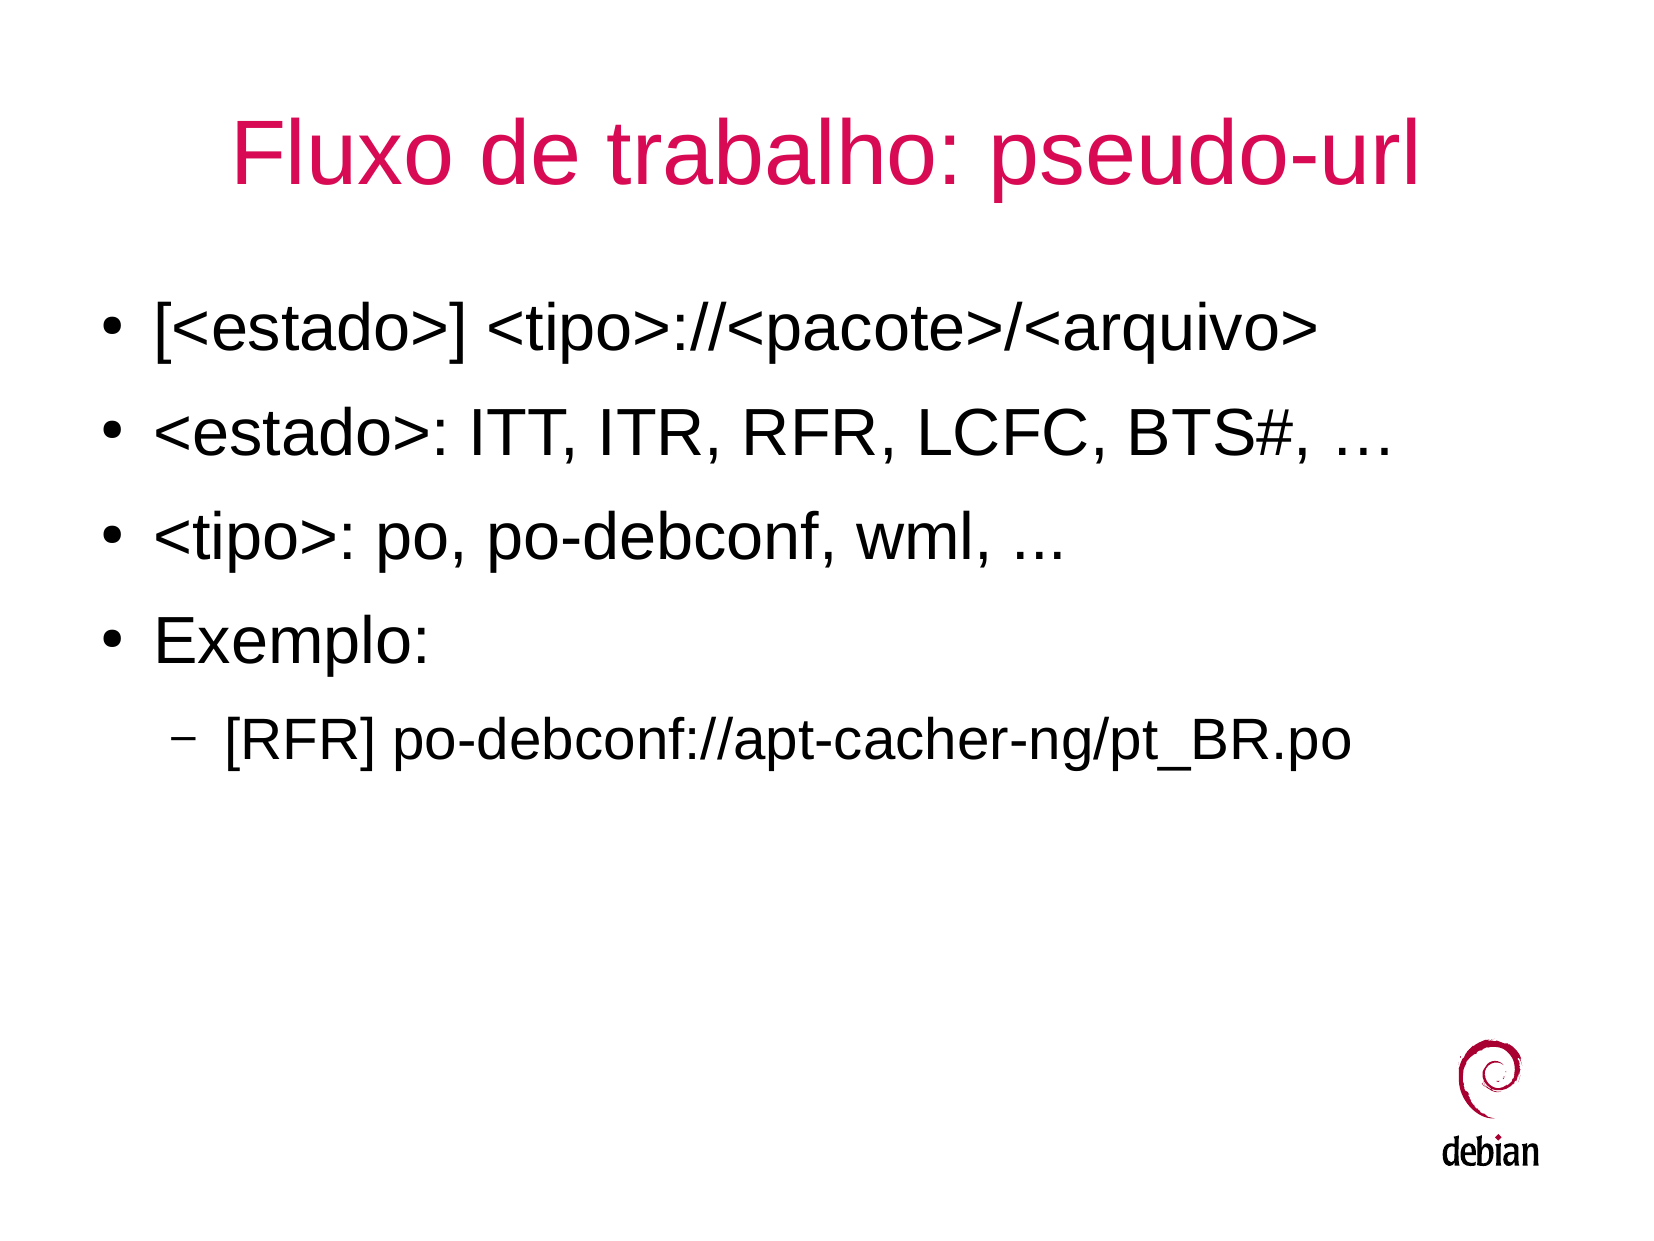

# Fluxo de trabalho: pseudo-url
[<estado>] <tipo>://<pacote>/<arquivo>
<estado>: ITT, ITR, RFR, LCFC, BTS#, …
<tipo>: po, po-debconf, wml, ...
Exemplo:
[RFR] po-debconf://apt-cacher-ng/pt_BR.po